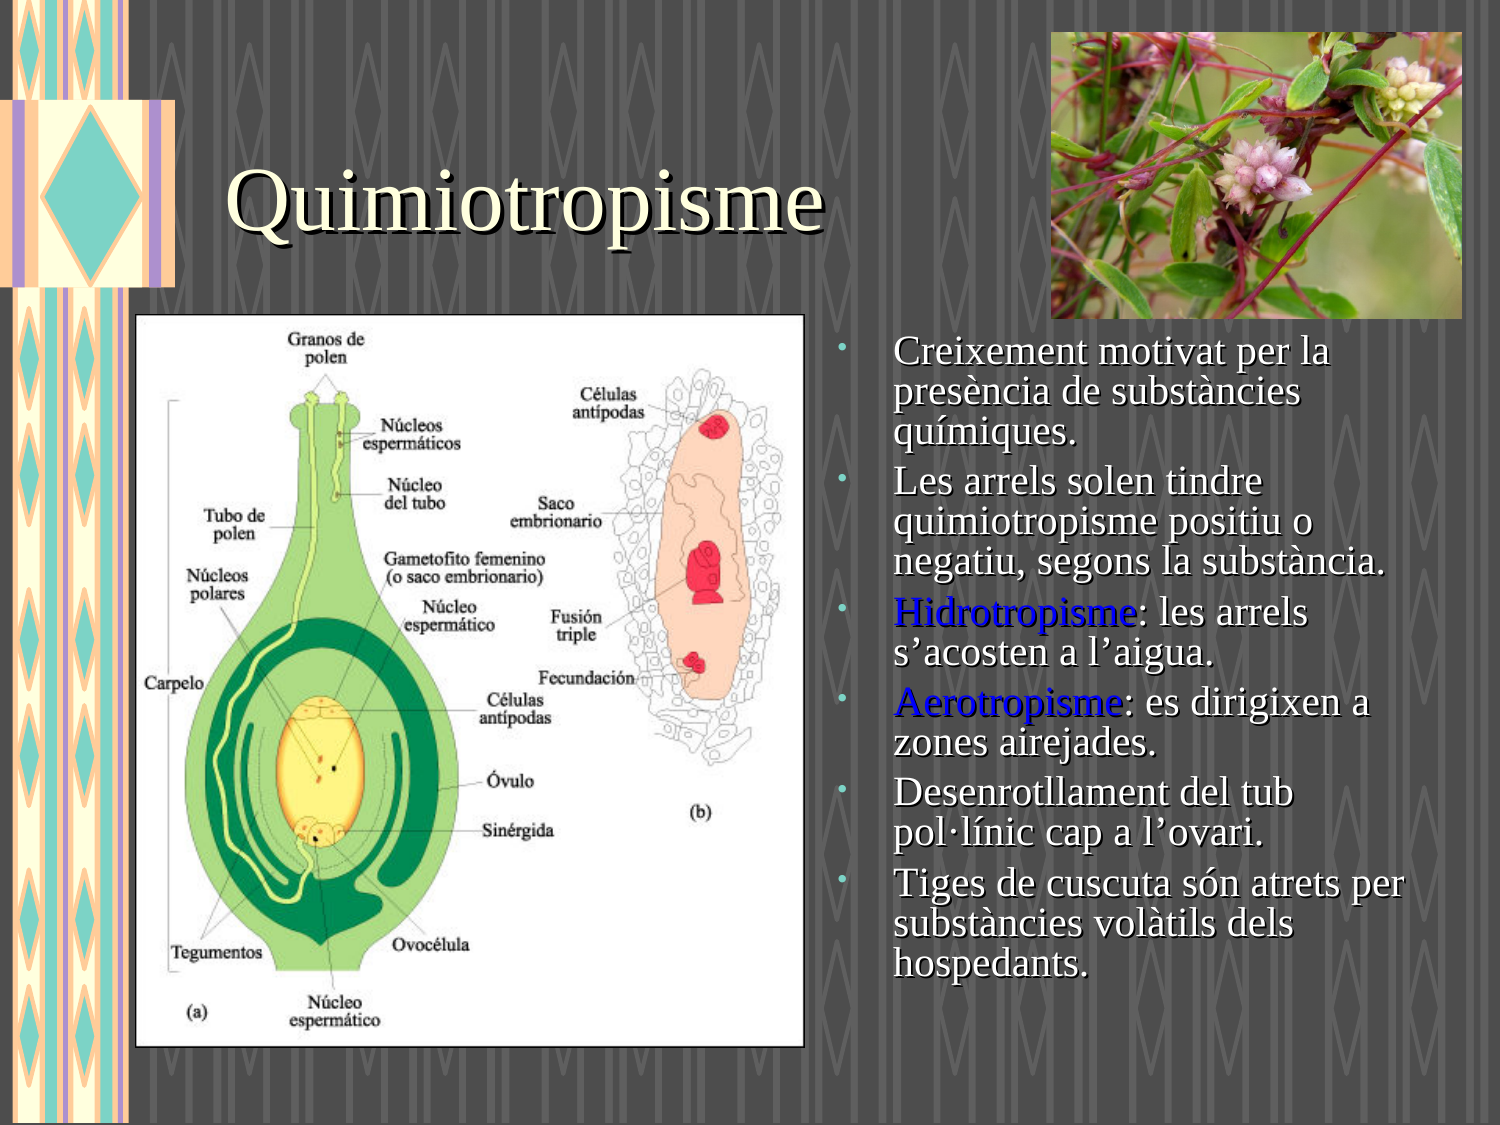

# Quimiotropisme
Creixement motivat per la presència de substàncies químiques.
Les arrels solen tindre quimiotropisme positiu o negatiu, segons la substància.
Hidrotropisme: les arrels s’acosten a l’aigua.
Aerotropisme: es dirigixen a zones airejades.
Desenrotllament del tub pol·línic cap a l’ovari.
Tiges de cuscuta són atrets per substàncies volàtils dels hospedants.